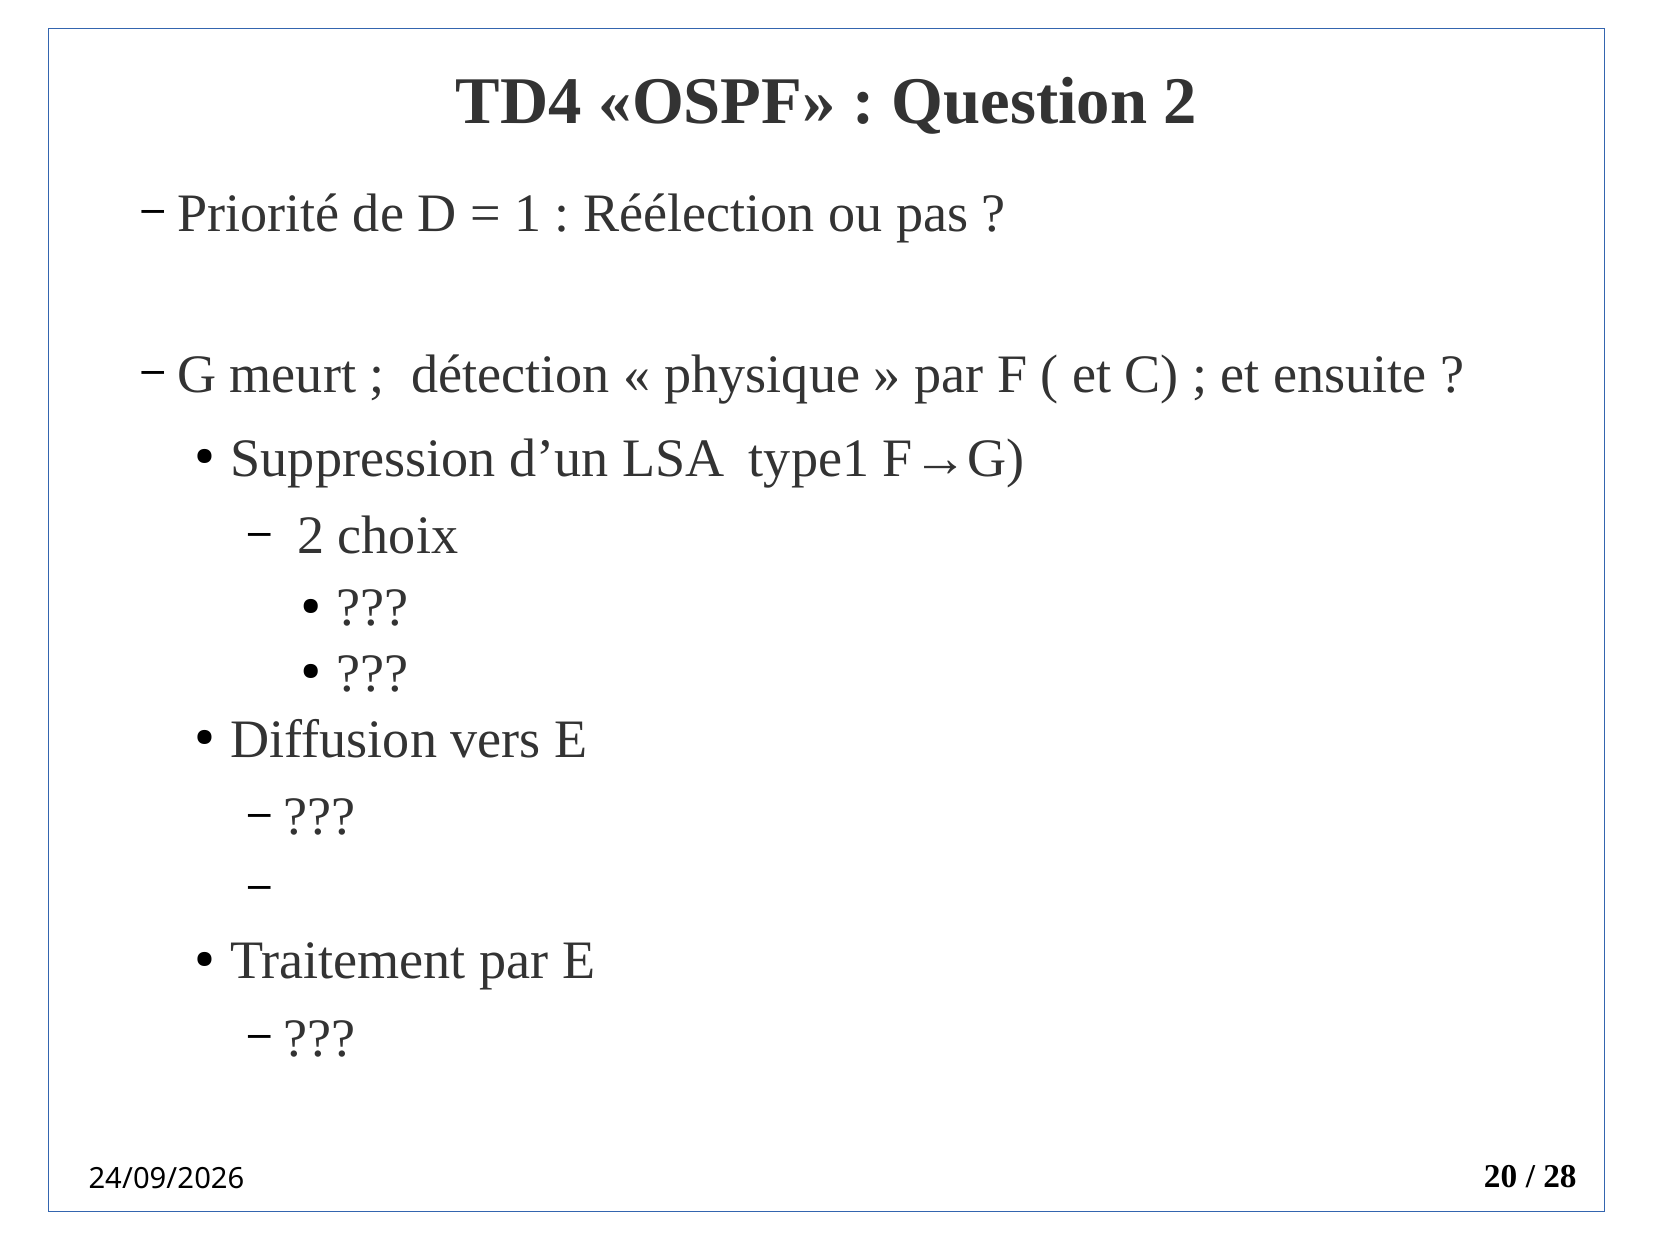

# TD4 «OSPF» : Question 2
Priorité de D = 1 : Réélection ou pas ?
G meurt ; détection « physique » par F ( et C) ; et ensuite ?
Suppression d’un LSA type1 F→G)
 2 choix
???
???
Diffusion vers E
???
Traitement par E
???
20